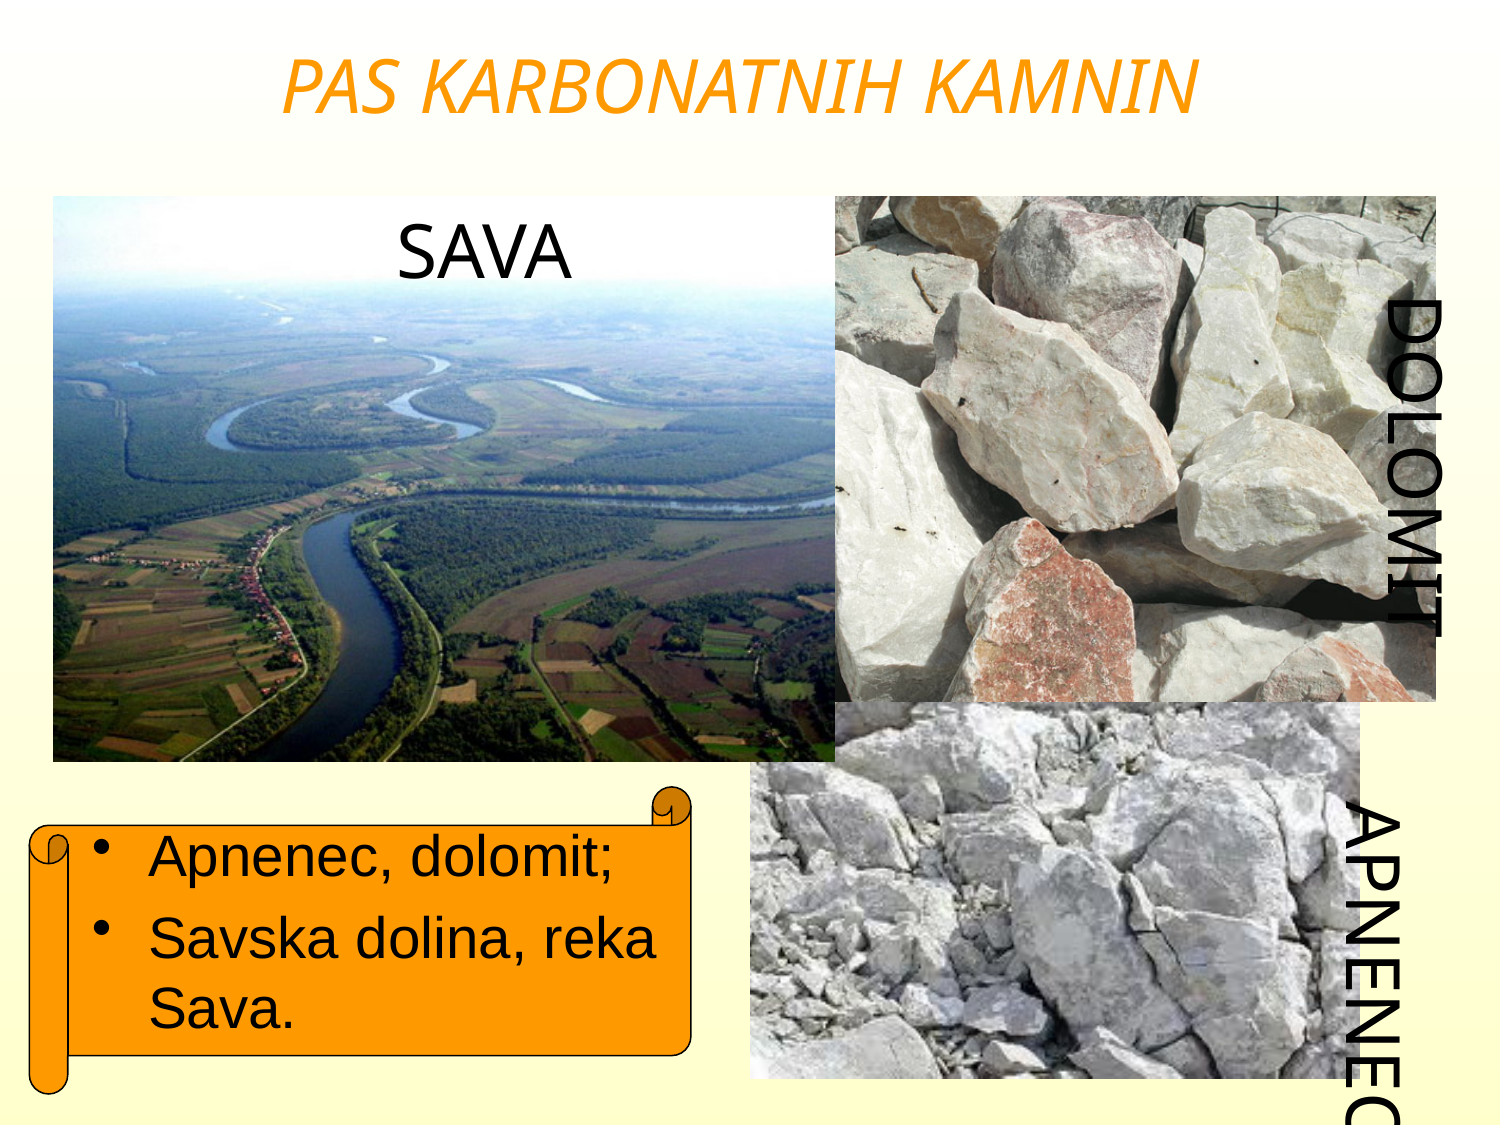

PAS KARBONATNIH KAMNIN
SAVA
DOLOMIT
# Apnenec, dolomit;
Savska dolina, reka Sava.
APNENEC